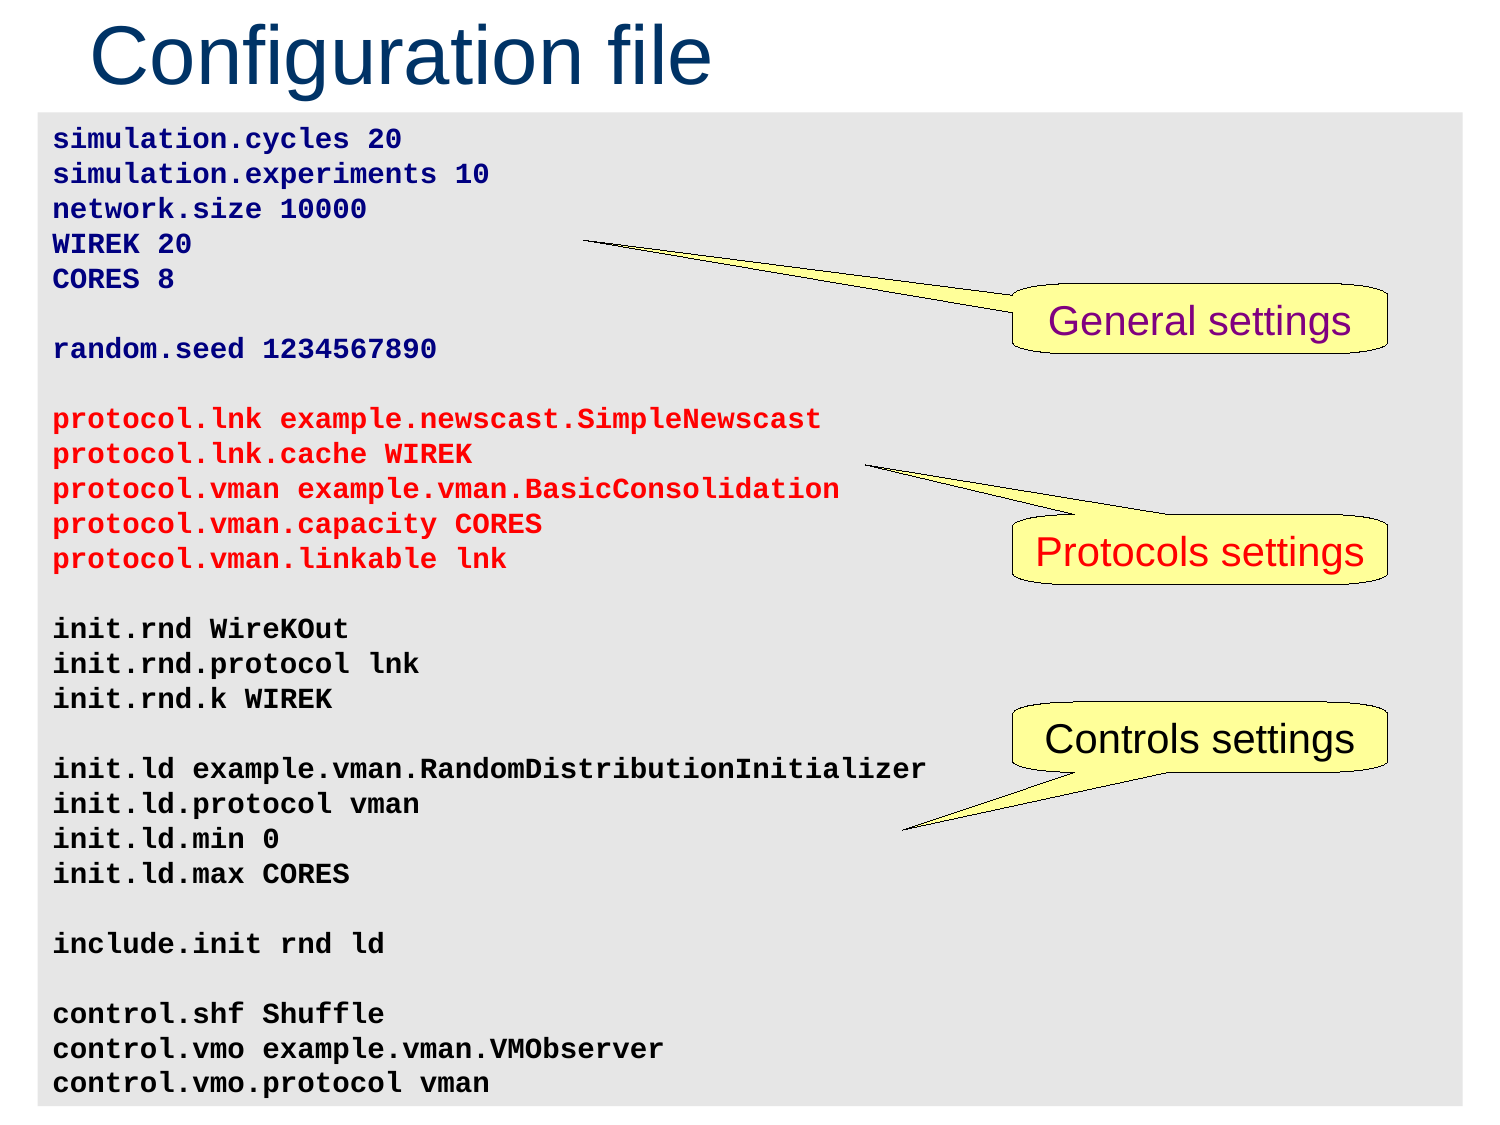

# Configuration file
simulation.cycles 20
simulation.experiments 10
network.size 10000
WIREK 20
CORES 8
random.seed 1234567890
protocol.lnk example.newscast.SimpleNewscast
protocol.lnk.cache WIREK
protocol.vman example.vman.BasicConsolidation
protocol.vman.capacity CORES
protocol.vman.linkable lnk
init.rnd WireKOut
init.rnd.protocol lnk
init.rnd.k WIREK
init.ld example.vman.RandomDistributionInitializer
init.ld.protocol vman
init.ld.min 0
init.ld.max CORES
include.init rnd ld
control.shf Shuffle
control.vmo example.vman.VMObserver
control.vmo.protocol vman
General settings
Protocols settings
Controls settings
36